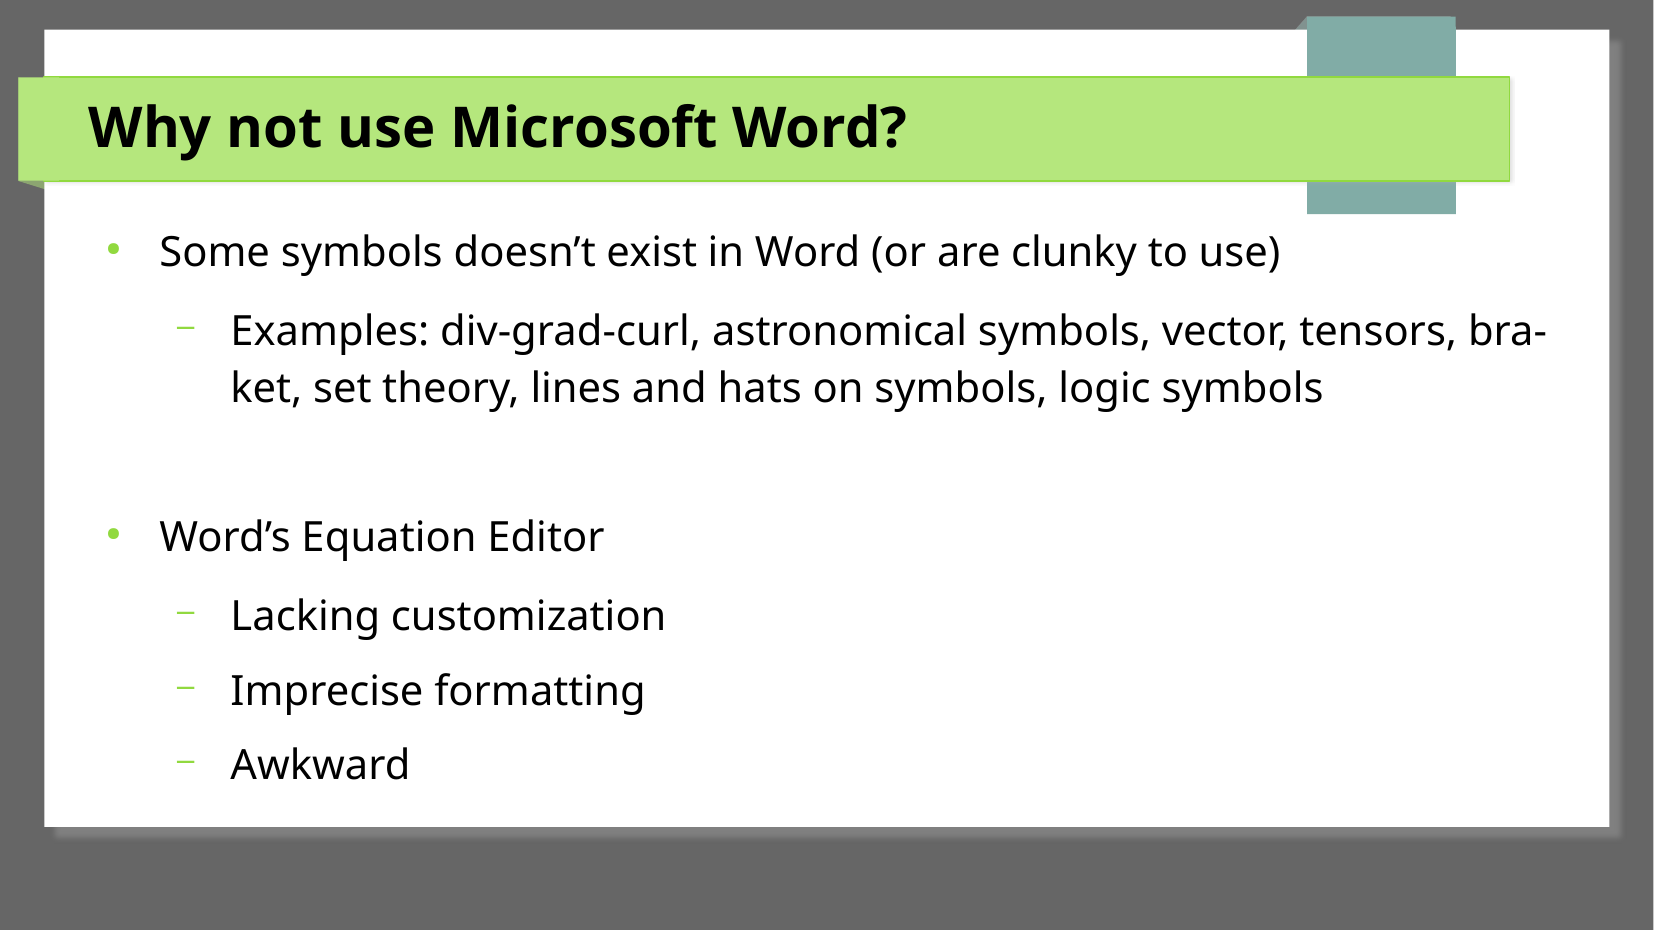

# Why not use Microsoft Word?
Some symbols doesn’t exist in Word (or are clunky to use)
Examples: div-grad-curl, astronomical symbols, vector, tensors, bra-ket, set theory, lines and hats on symbols, logic symbols
Word’s Equation Editor
Lacking customization
Imprecise formatting
Awkward